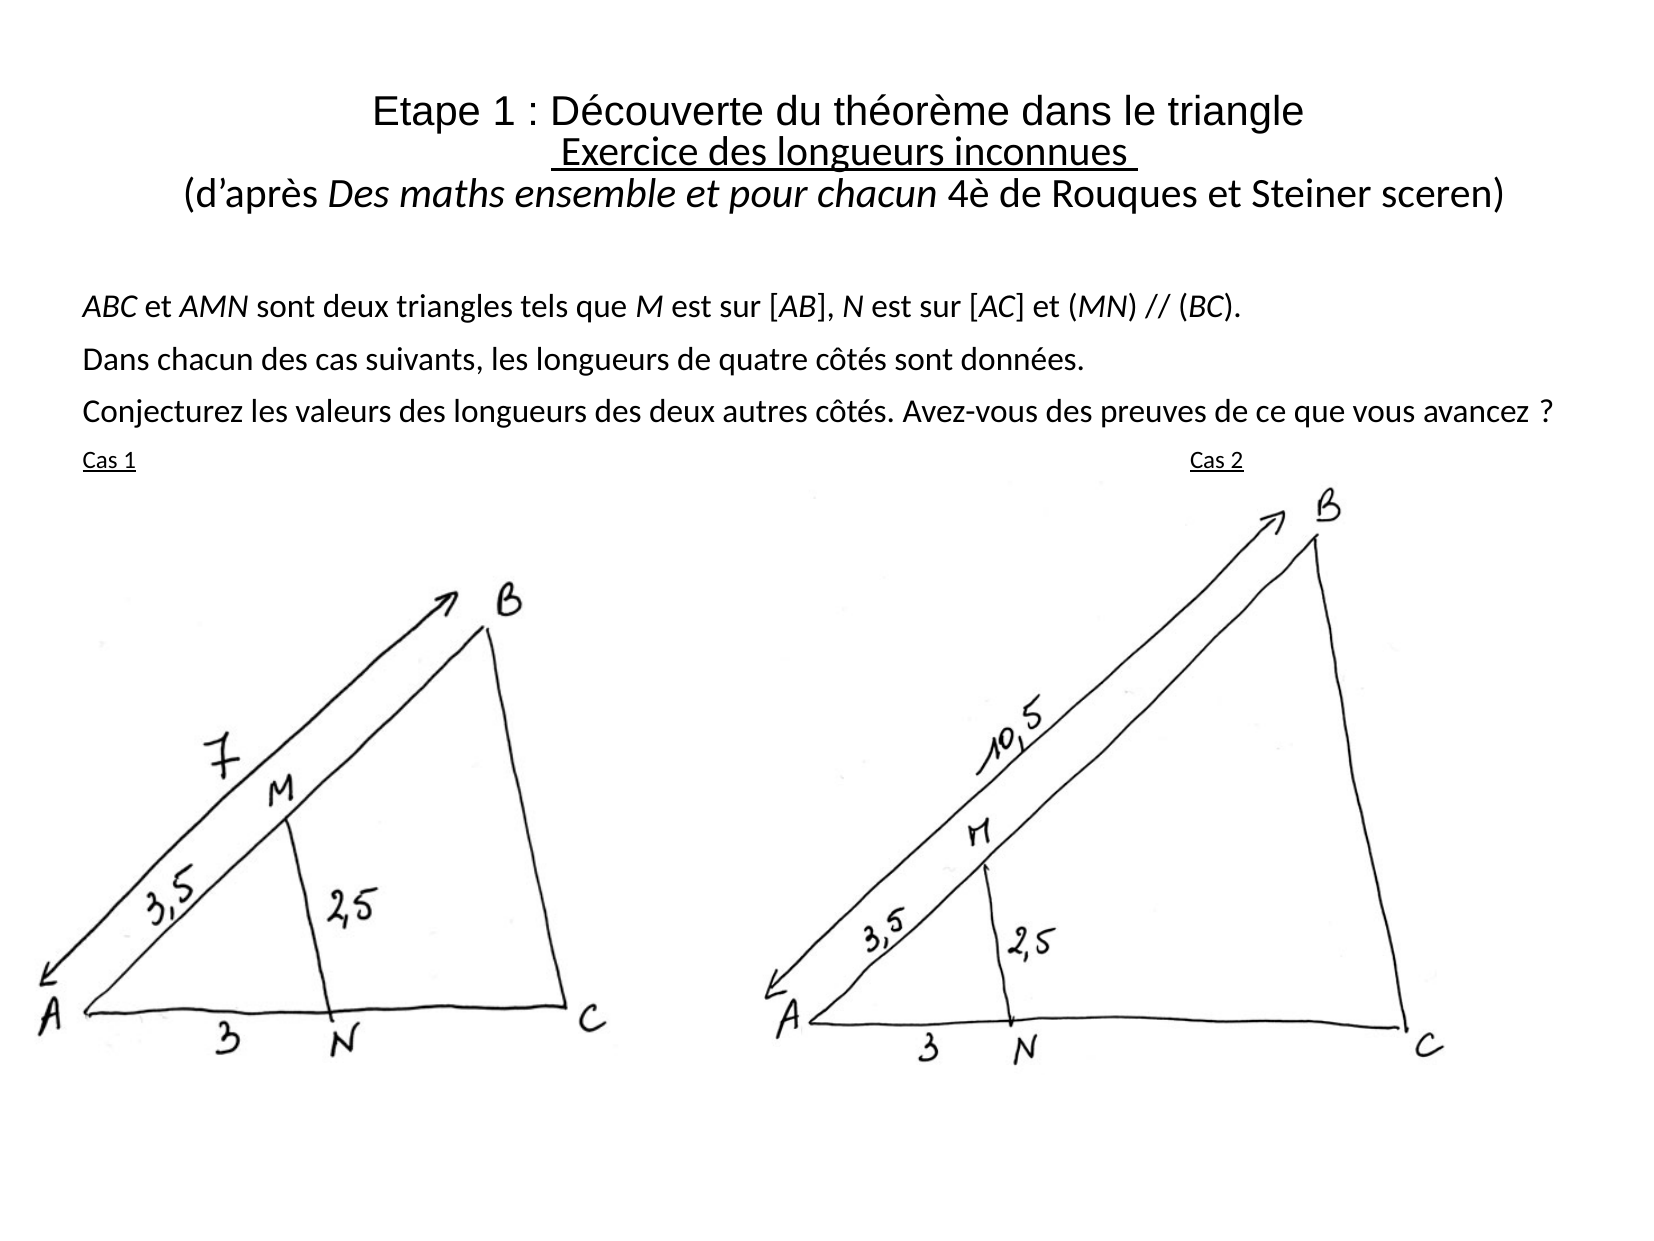

# Etape 1 : Découverte du théorème dans le triangle  Exercice des longueurs inconnues (d’après Des maths ensemble et pour chacun 4è de Rouques et Steiner sceren)
ABC et AMN sont deux triangles tels que M est sur [AB], N est sur [AC] et (MN) // (BC).
Dans chacun des cas suivants, les longueurs de quatre côtés sont données.
Conjecturez les valeurs des longueurs des deux autres côtés. Avez-vous des preuves de ce que vous avancez ?
Cas 1															Cas 2